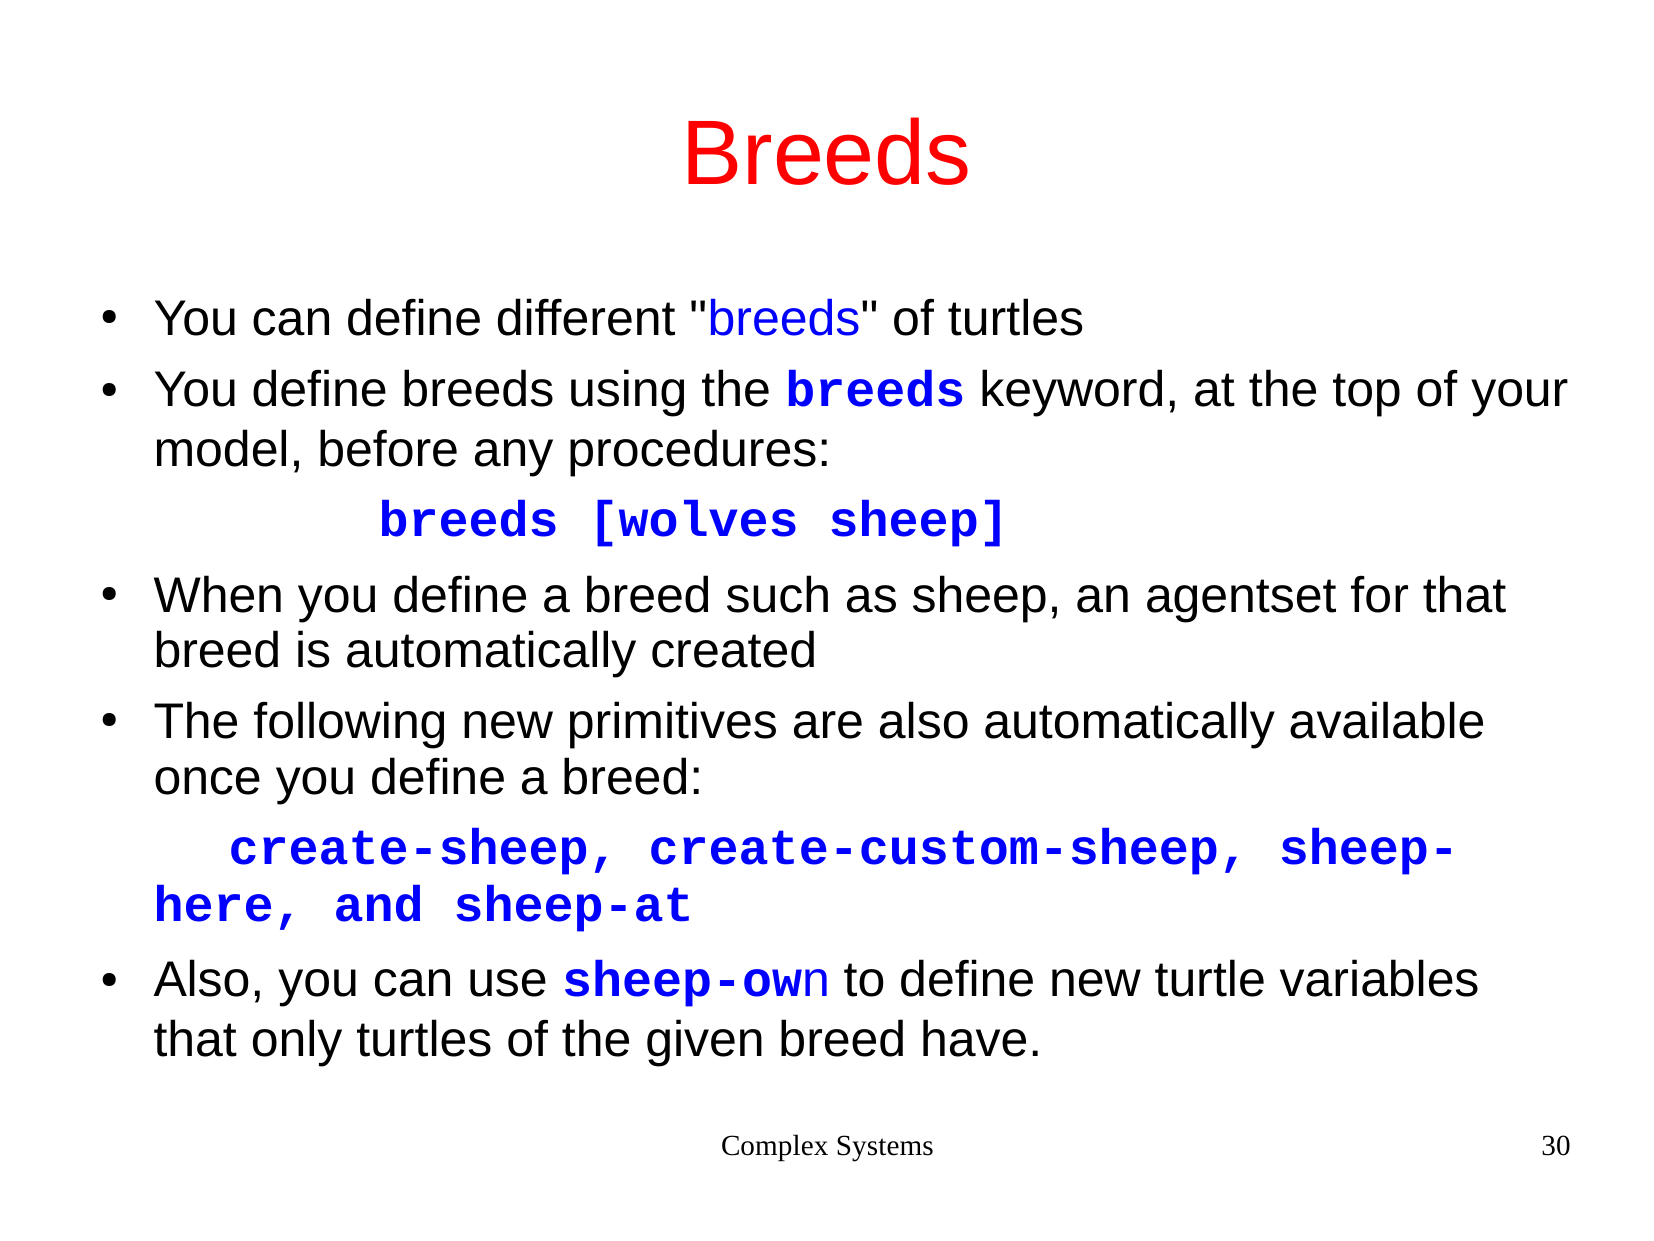

# Breeds
You can define different "breeds" of turtles
You define breeds using the breeds keyword, at the top of your model, before any procedures:
			breeds [wolves sheep]
When you define a breed such as sheep, an agentset for that breed is automatically created
The following new primitives are also automatically available once you define a breed:
	create-sheep, create-custom-sheep, sheep-here, and sheep-at
Also, you can use sheep-own to define new turtle variables that only turtles of the given breed have.
Complex Systems
30